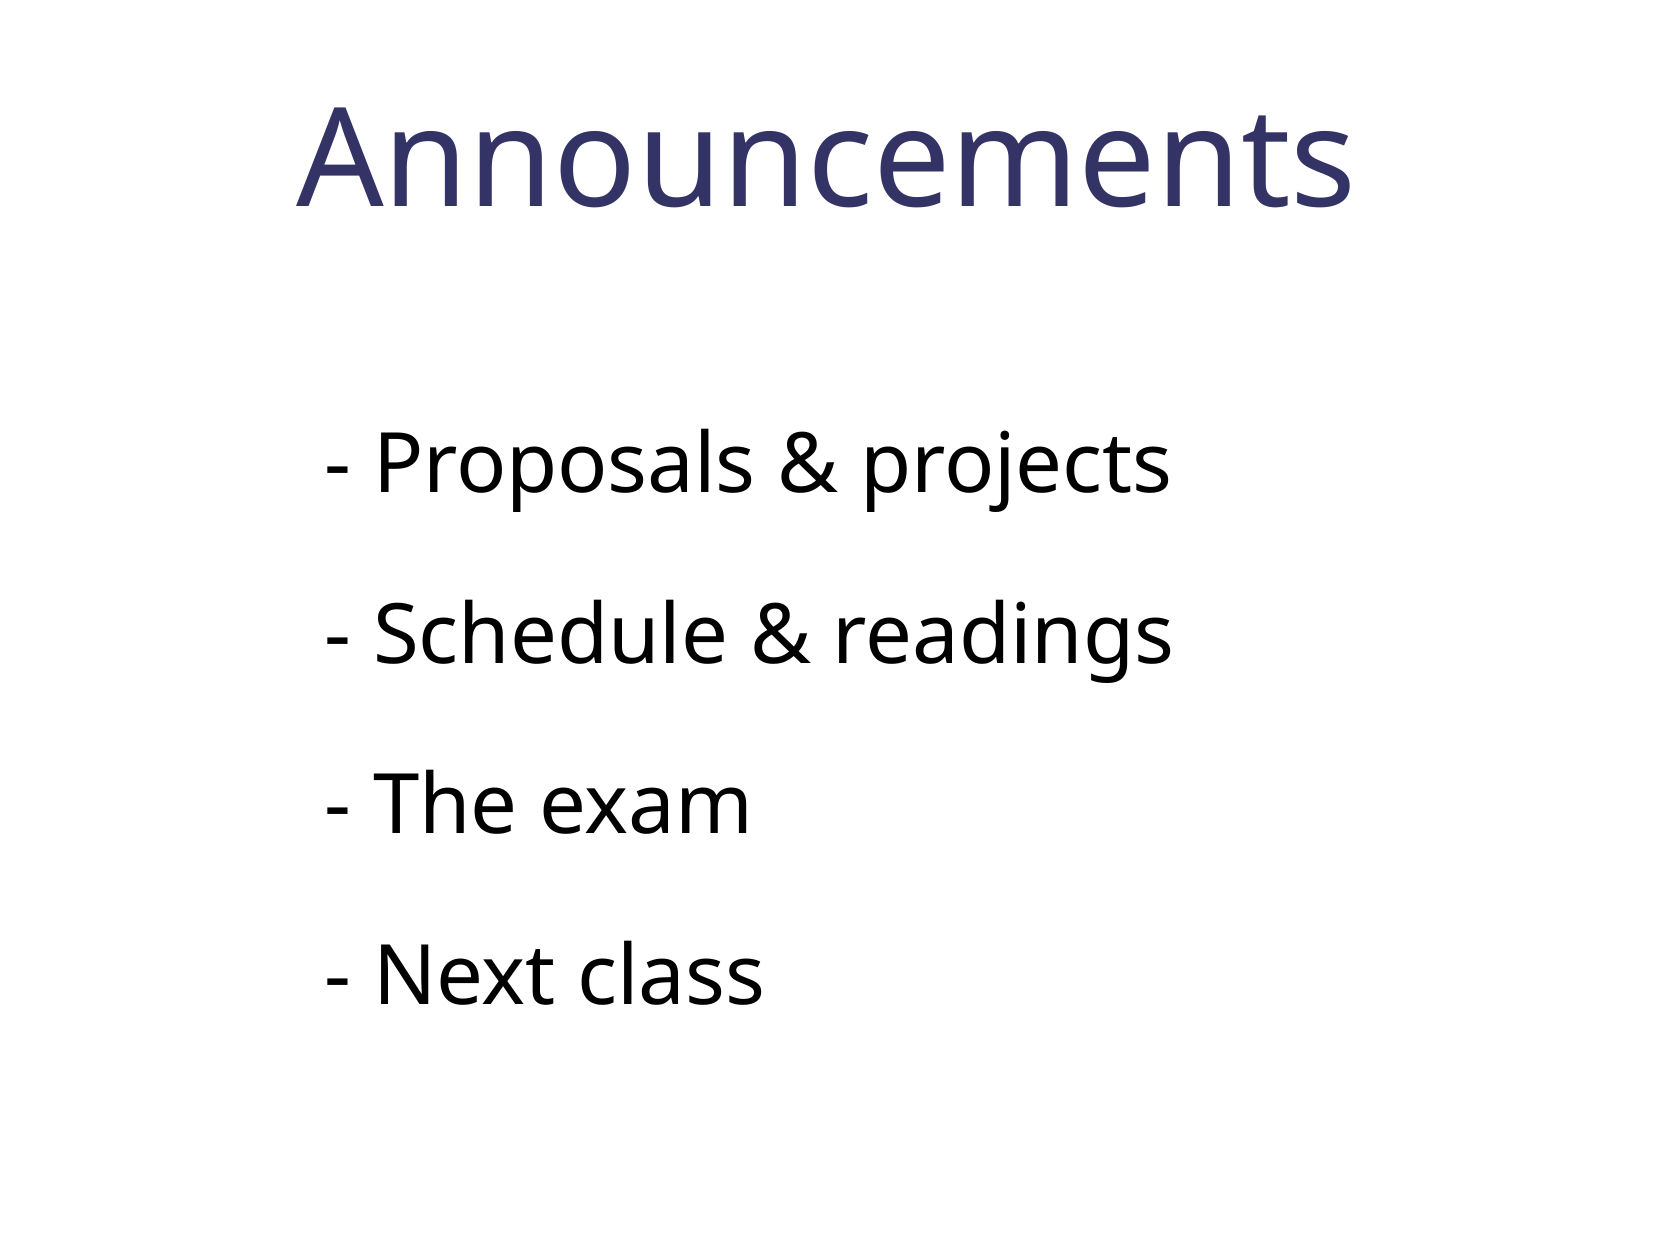

# Announcements
- Proposals & projects
- Schedule & readings
- The exam
- Next class